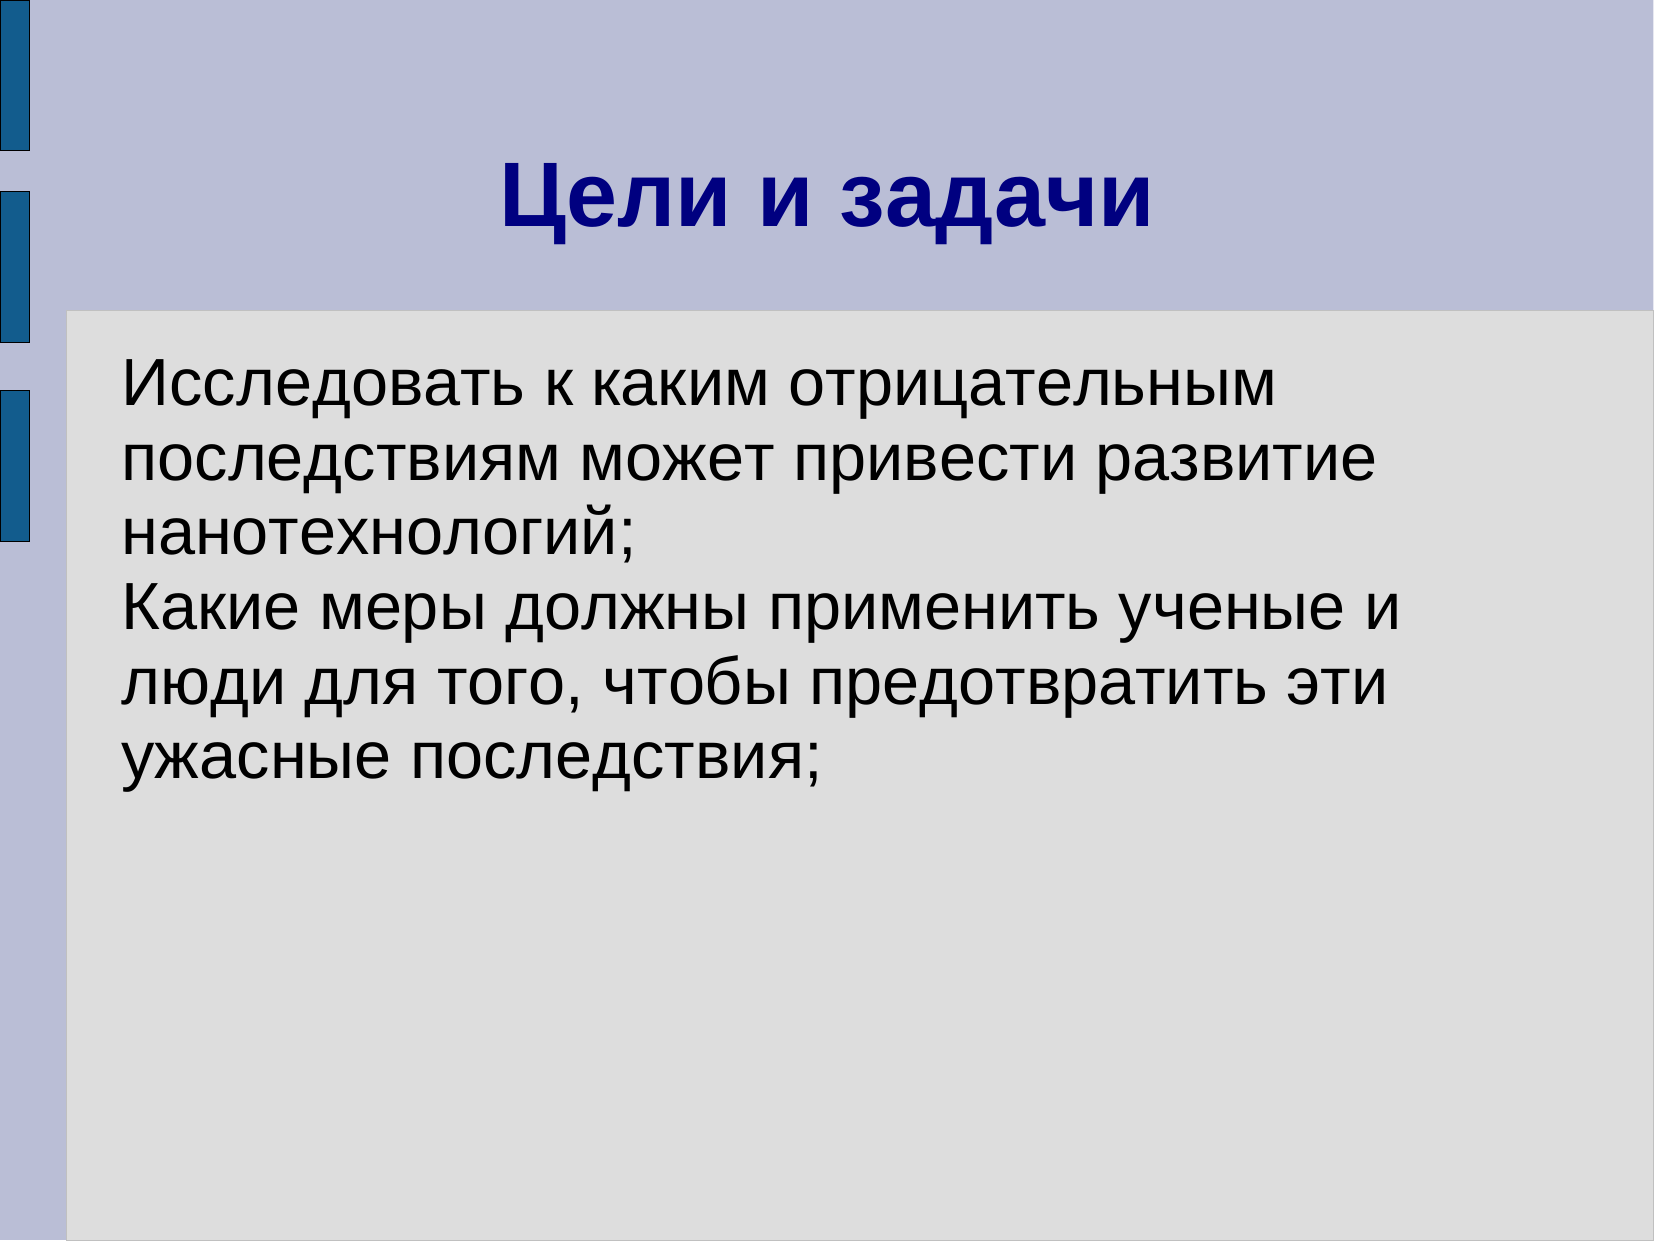

# Цели и задачи
Исследовать к каким отрицательным последствиям может привести развитие нанотехнологий;
Какие меры должны применить ученые и люди для того, чтобы предотвратить эти ужасные последствия;